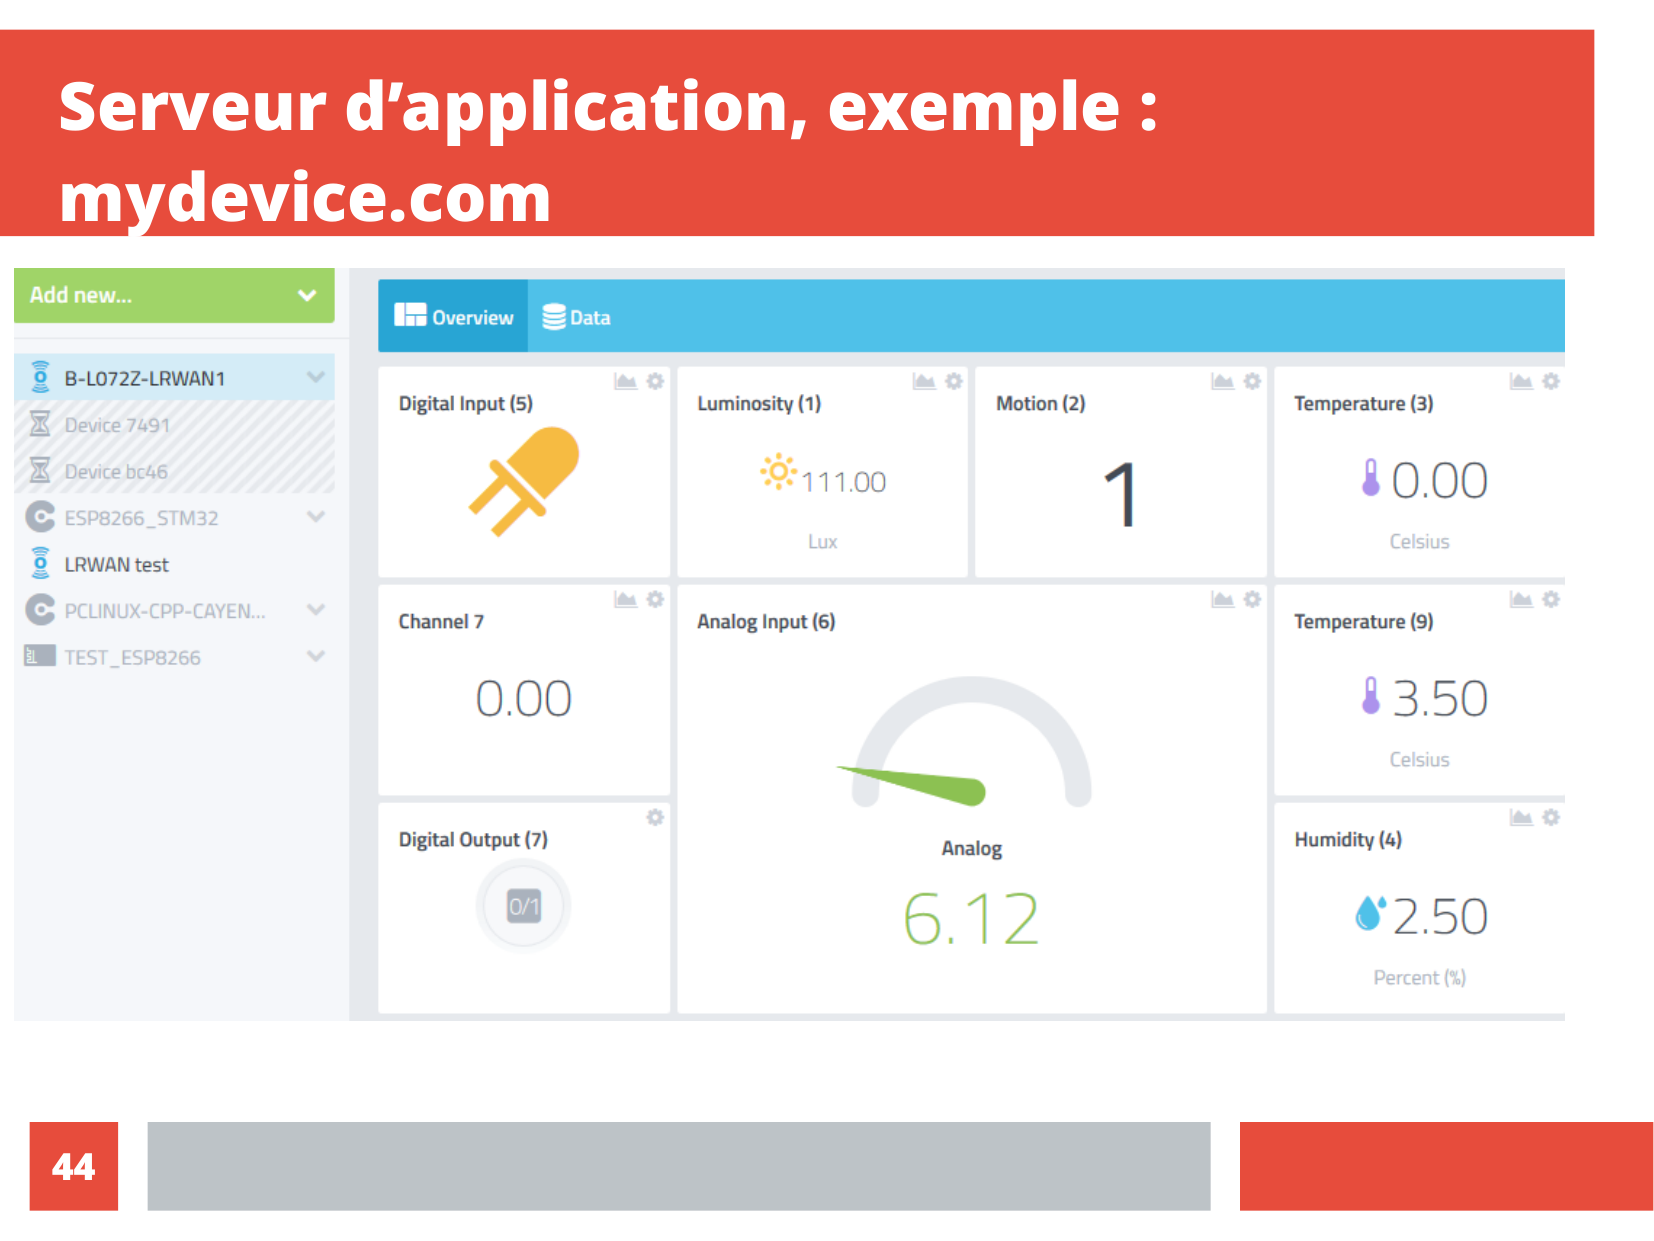

# Serveur d’application, exemple : mydevice.com données formatées « cayenne »
44